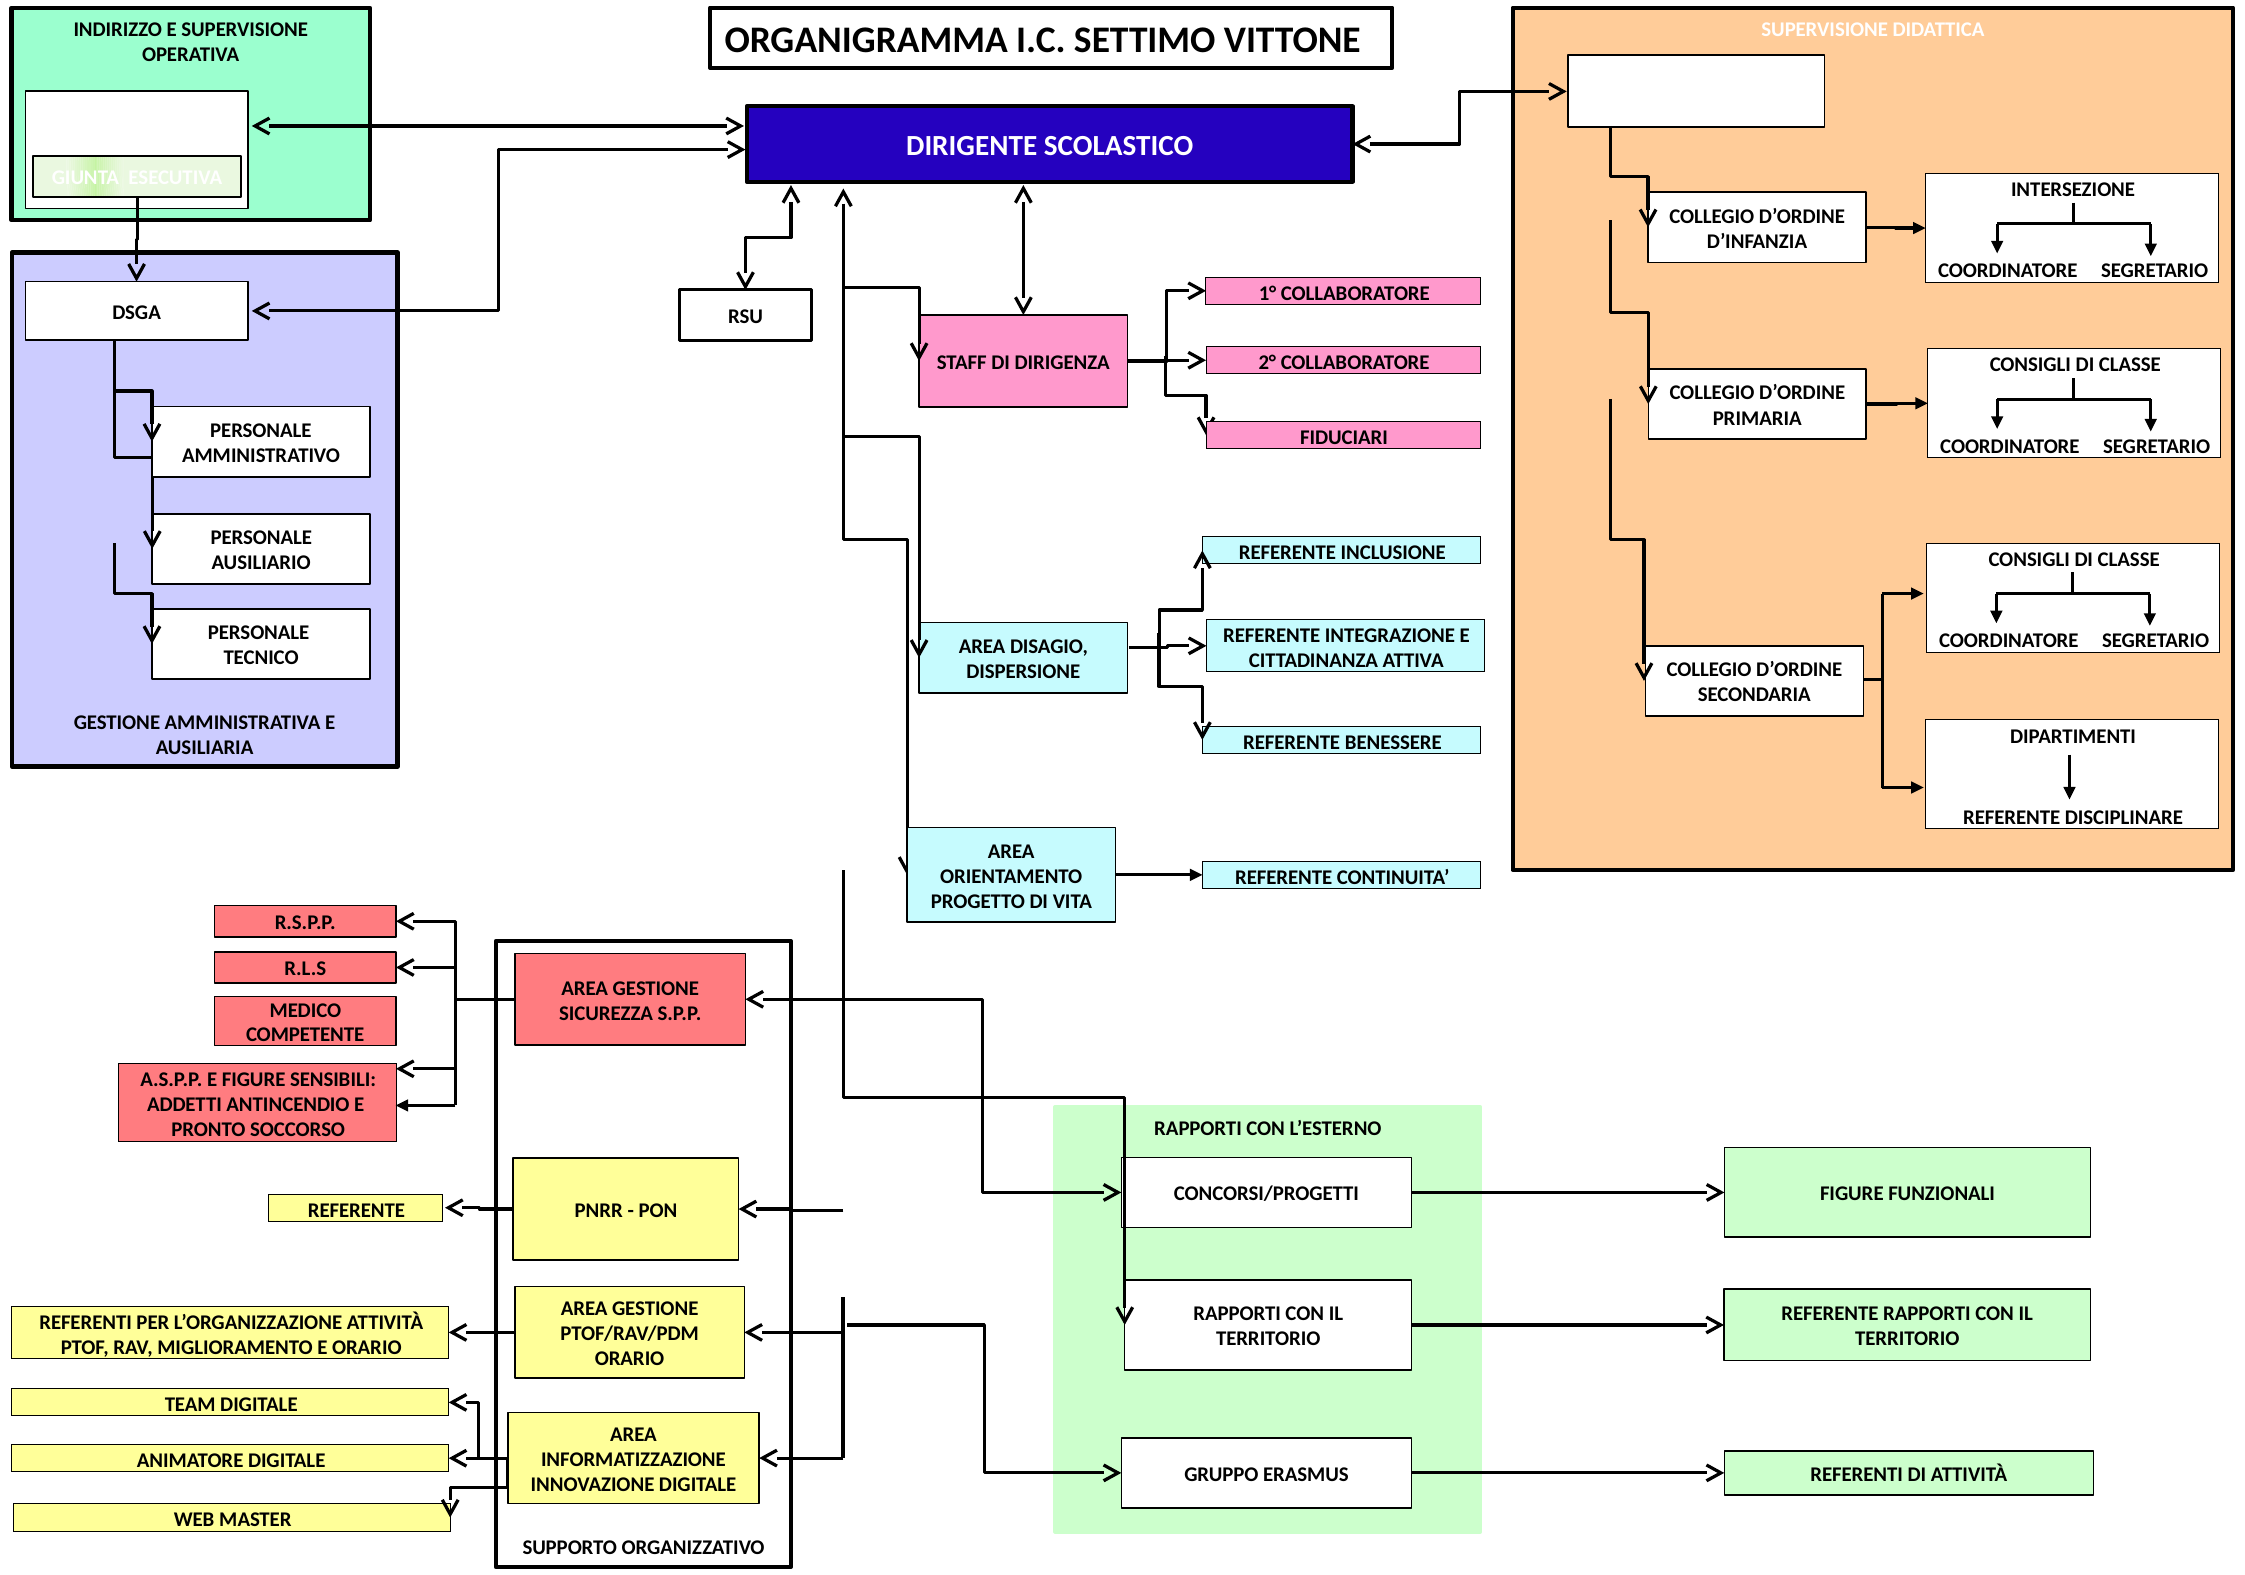

ORGANIGRAMMA I.C. SETTIMO VITTONE
SUPERVISIONE DIDATTICA
INDIRIZZO E SUPERVISIONE OPERATIVA
COLLEGIO DOCENTI
UNITARIO
CONSIGLIO D’ISTITUTO
DIRIGENTE SCOLASTICO
GIUNTA ESECUTIVA
INTERSEZIONE
COORDINATORE SEGRETARIO
COLLEGIO D’ORDINE D’INFANZIA
GESTIONE AMMINISTRATIVA E AUSILIARIA
1° COLLABORATORE
DSGA
RSU
STAFF DI DIRIGENZA
2° COLLABORATORE
CONSIGLI DI CLASSE
COORDINATORE SEGRETARIO
COLLEGIO D’ORDINE PRIMARIA
PERSONALE AMMINISTRATIVO
FIDUCIARI
PERSONALE
AUSILIARIO
REFERENTE INCLUSIONE
CONSIGLI DI CLASSE
COORDINATORE SEGRETARIO
PERSONALE
TECNICO
REFERENTE INTEGRAZIONE E
CITTADINANZA ATTIVA
AREA DISAGIO, DISPERSIONE
COLLEGIO D’ORDINE SECONDARIA
DIPARTIMENTI
REFERENTE DISCIPLINARE
REFERENTE BENESSERE
AREA ORIENTAMENTO PROGETTO DI VITA
REFERENTE CONTINUITA’
R.S.P.P.
SUPPORTO ORGANIZZATIVO
R.L.S
AREA GESTIONE SICUREZZA S.P.P.
MEDICO COMPETENTE
A.S.P.P. E FIGURE SENSIBILI:
ADDETTI ANTINCENDIO E
PRONTO SOCCORSO
RAPPORTI CON L’ESTERNO
FIGURE FUNZIONALI
CONCORSI/PROGETTI
PNRR - PON
REFERENTE
RAPPORTI CON IL TERRITORIO
AREA GESTIONE
PTOF/RAV/PDM ORARIO
REFERENTE RAPPORTI CON IL TERRITORIO
REFERENTI PER L’ORGANIZZAZIONE ATTIVITÀ PTOF, RAV, MIGLIORAMENTO E ORARIO
TEAM DIGITALE
AREA INFORMATIZZAZIONE INNOVAZIONE DIGITALE
GRUPPO ERASMUS
ANIMATORE DIGITALE
REFERENTI DI ATTIVITÀ
WEB MASTER